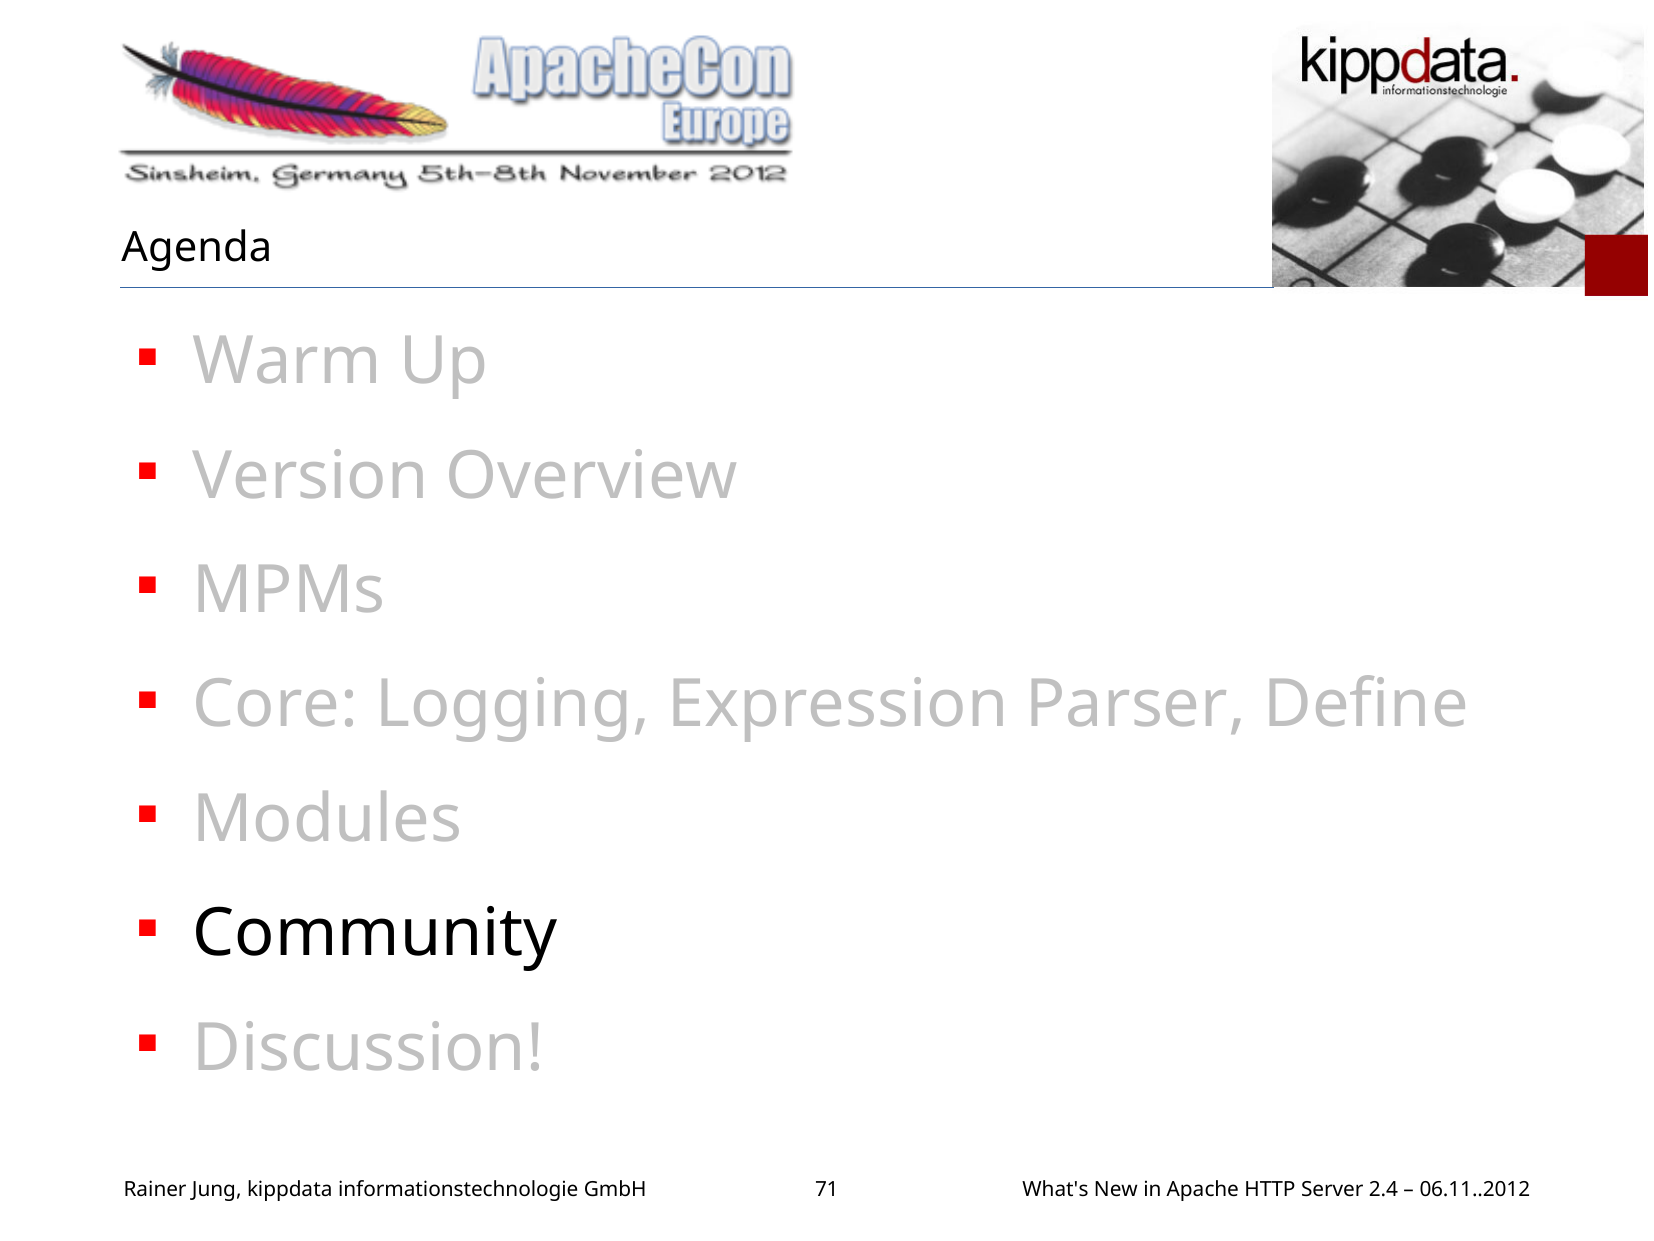

# Agenda
Warm Up
Version Overview
MPMs
Core: Logging, Expression Parser, Define
Modules
Community
Discussion!